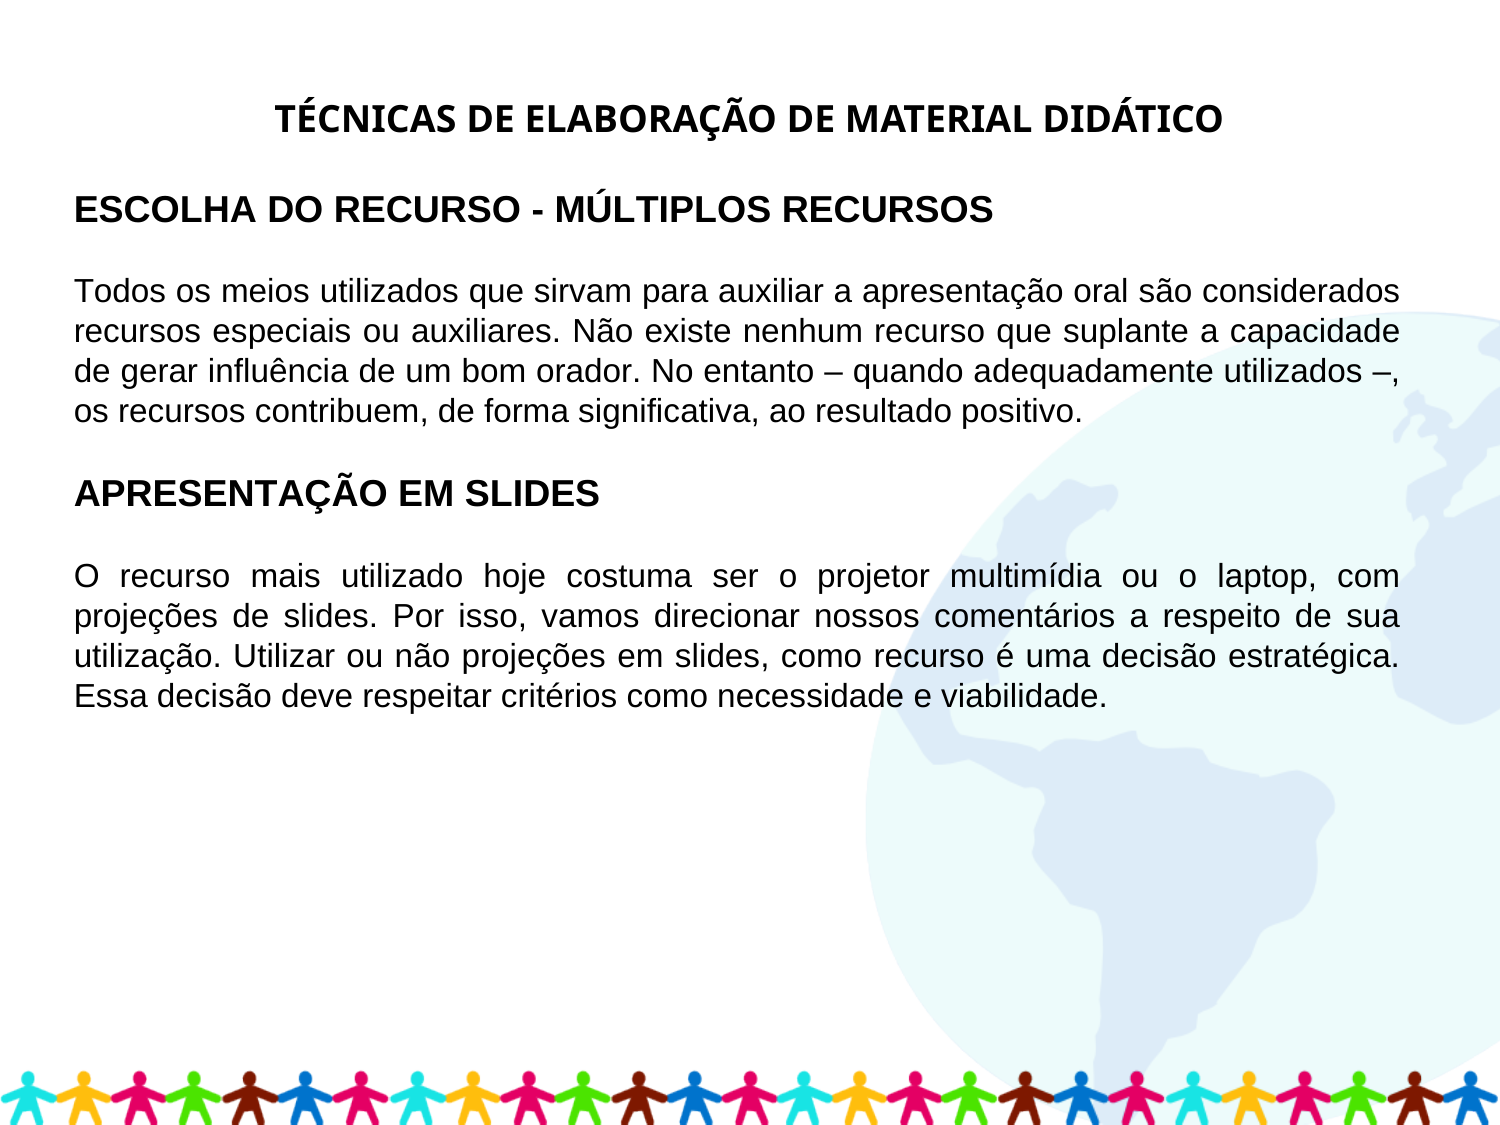

# TÉCNICAS DE ELABORAÇÃO DE MATERIAL DIDÁTICO
ESCOLHA DO RECURSO - MÚLTIPLOS RECURSOS
Todos os meios utilizados que sirvam para auxiliar a apresentação oral são considerados recursos especiais ou auxiliares. Não existe nenhum recurso que suplante a capacidade de gerar influência de um bom orador. No entanto – quando adequadamente utilizados –, os recursos contribuem, de forma significativa, ao resultado positivo.
APRESENTAÇÃO EM SLIDES
O recurso mais utilizado hoje costuma ser o projetor multimídia ou o laptop, com projeções de slides. Por isso, vamos direcionar nossos comentários a respeito de sua utilização. Utilizar ou não projeções em slides, como recurso é uma decisão estratégica. Essa decisão deve respeitar critérios como necessidade e viabilidade.